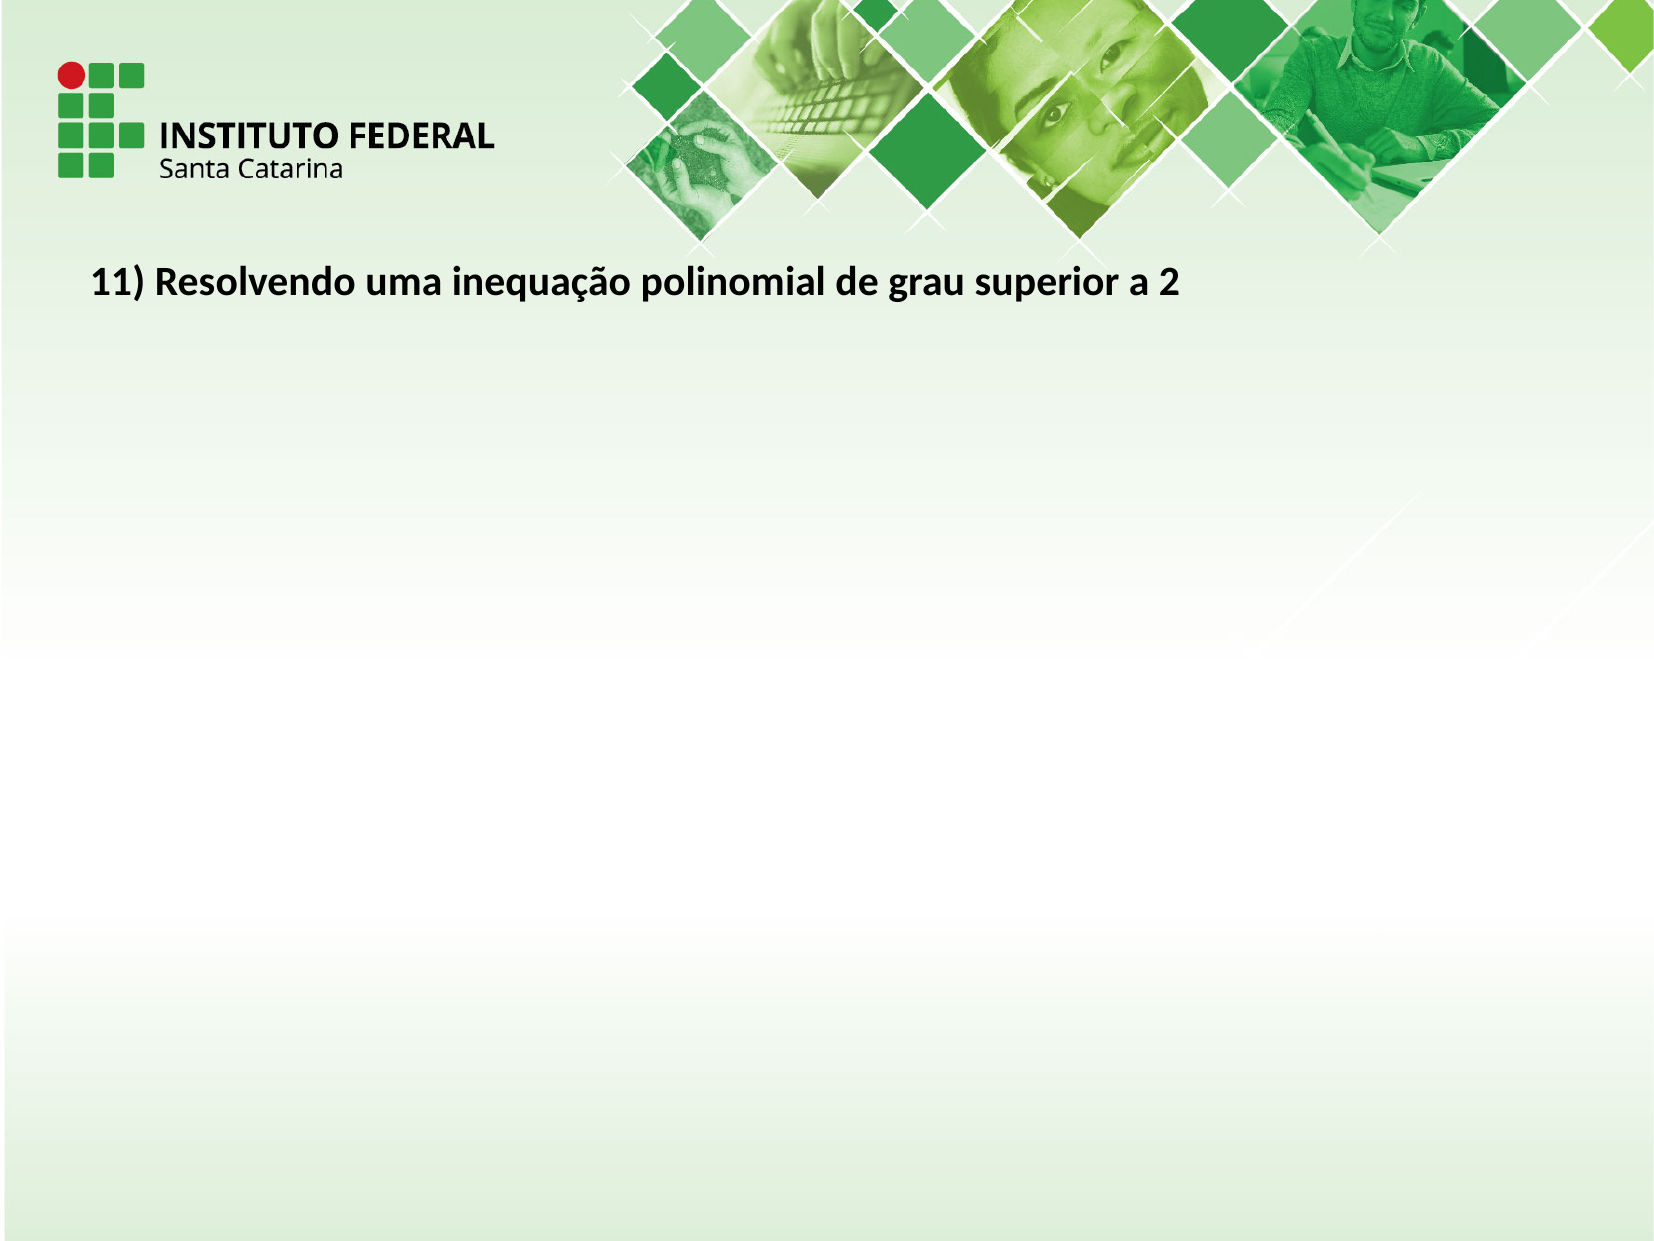

11) Resolvendo uma inequação polinomial de grau superior a 2